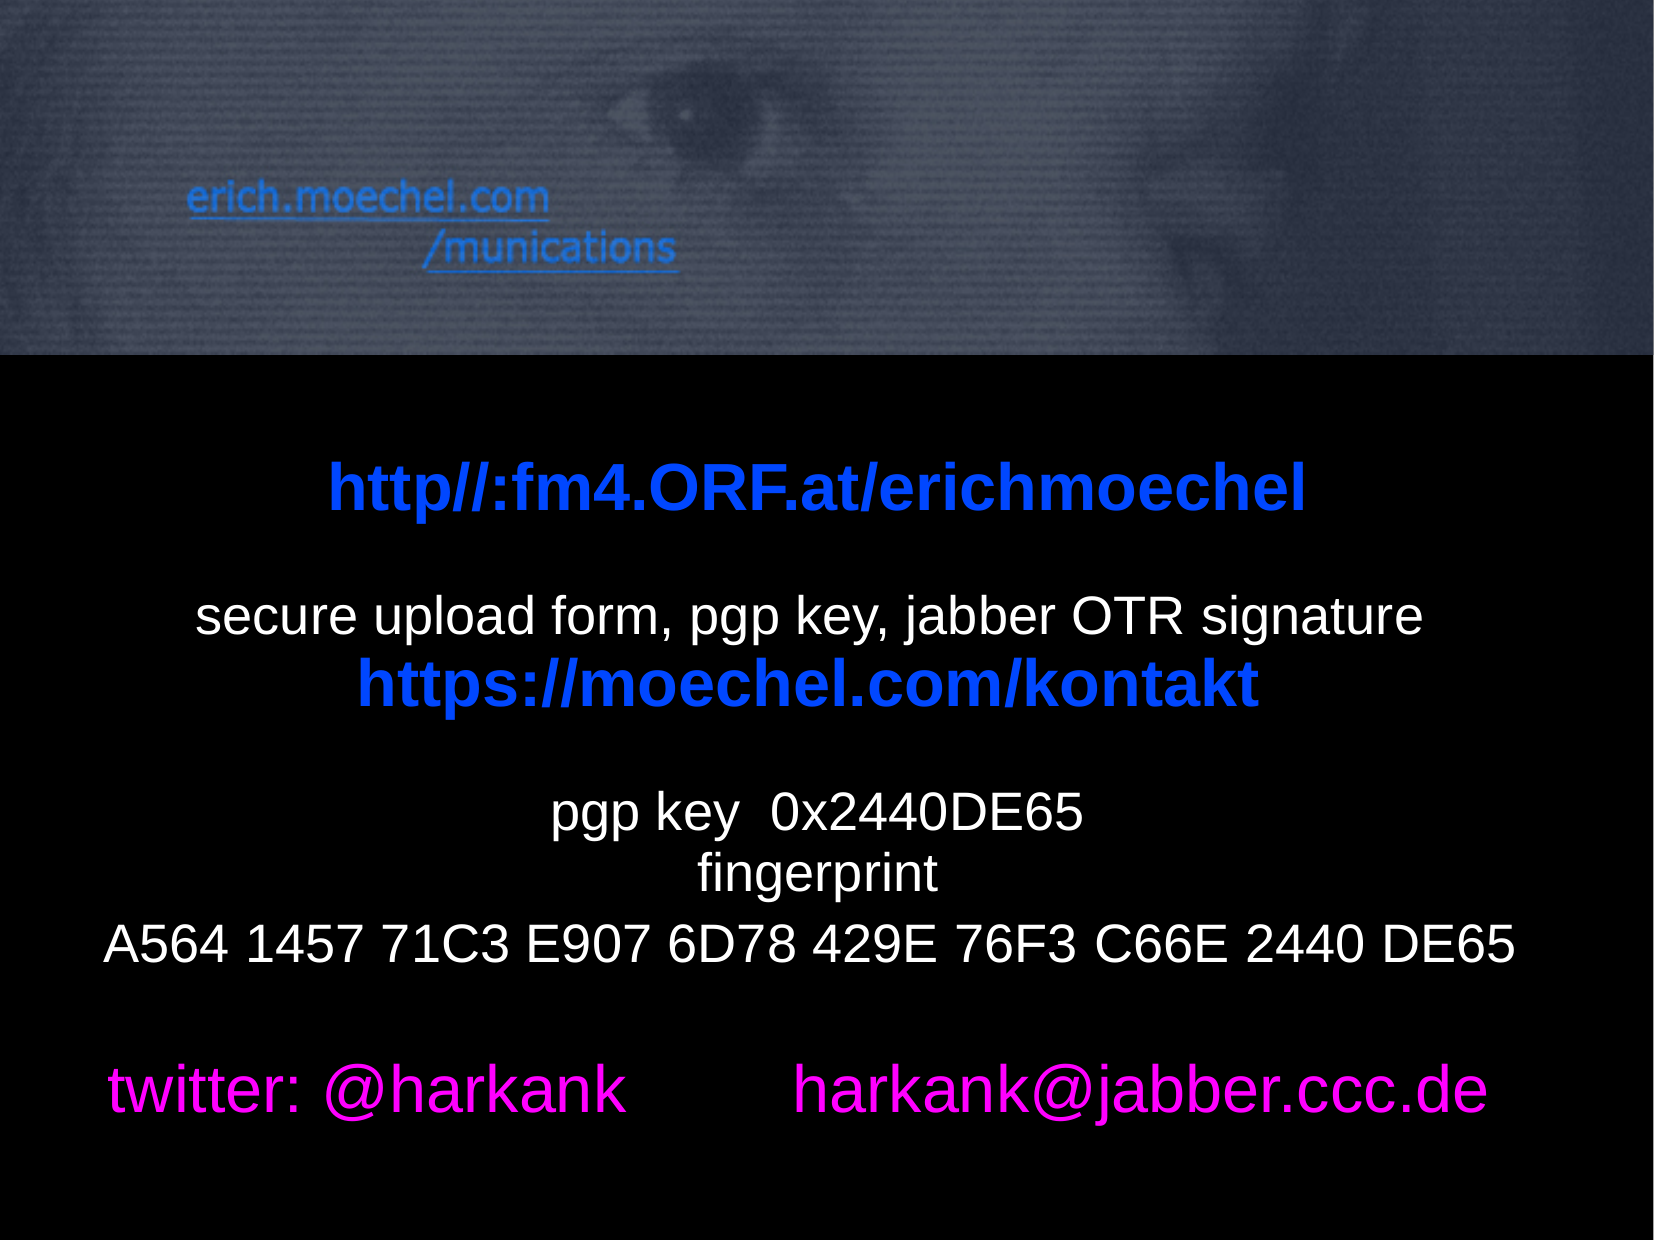

http//:fm4.ORF.at/erichmoechel
secure upload form, pgp key, jabber OTR signature
https://moechel.com/kontakt
pgp key 0x2440DE65
fingerprint
A564 1457 71C3 E907 6D78 429E 76F3 C66E 2440 DE65
twitter: @harkank harkank@jabber.ccc.de